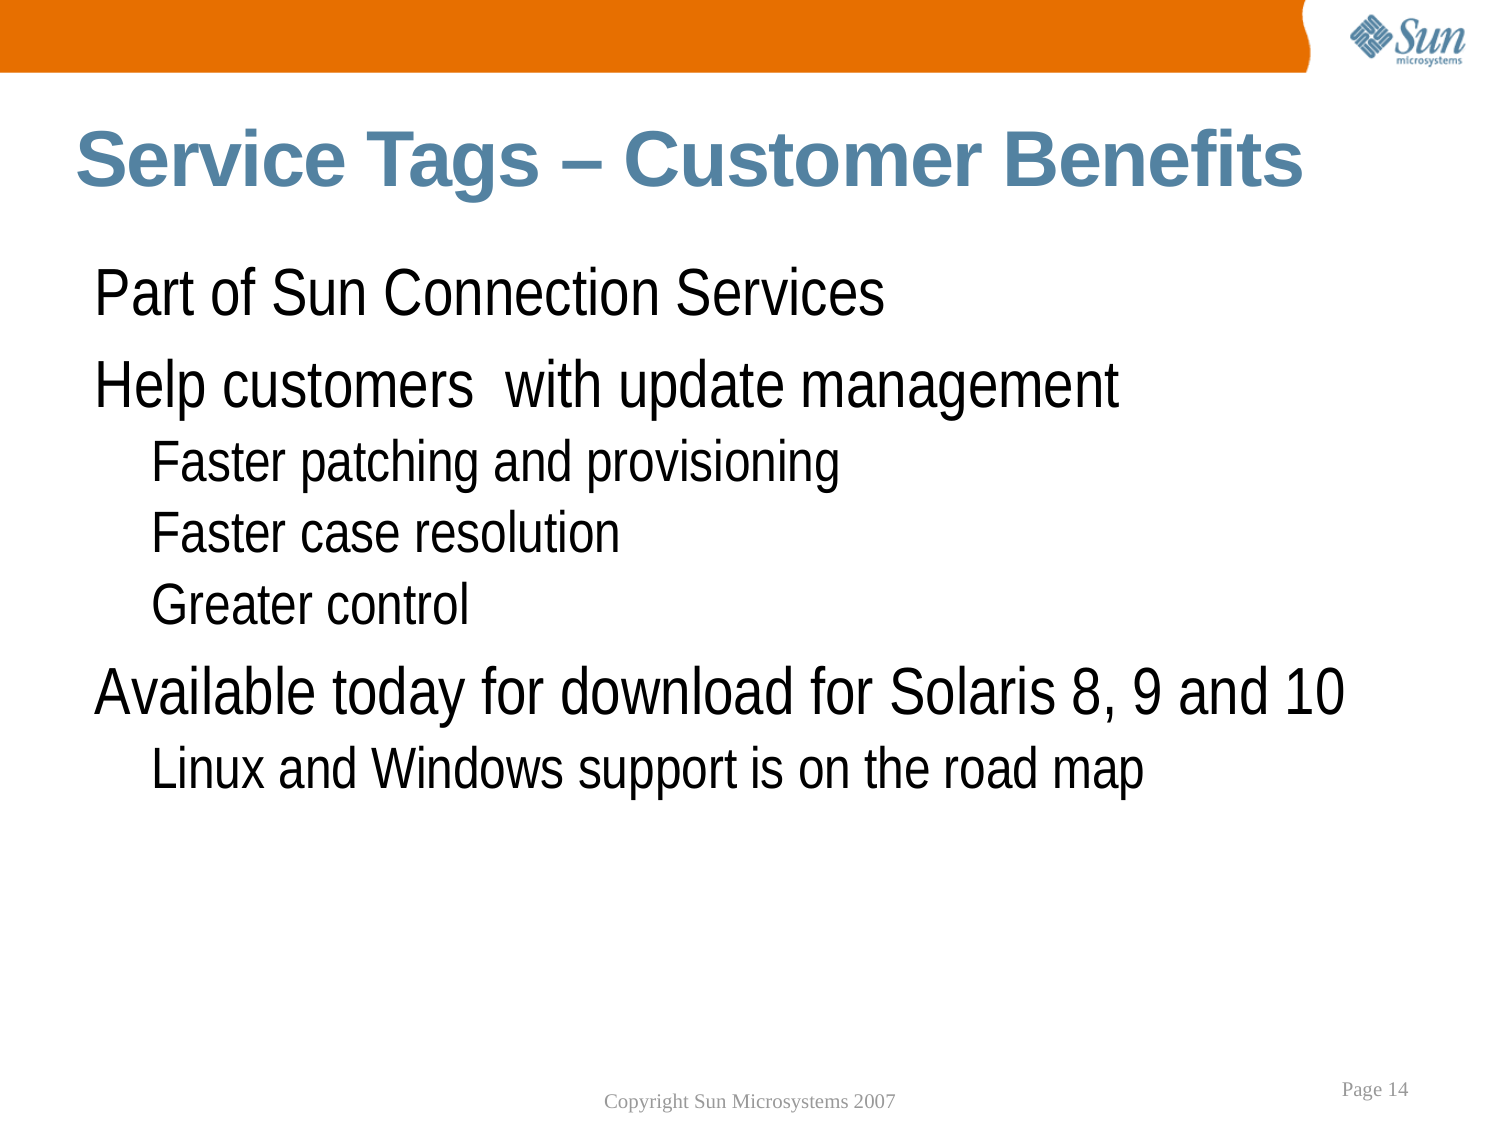

# Service Tags – Customer Benefits
Part of Sun Connection Services
Help customers with update management
Faster patching and provisioning
Faster case resolution
Greater control
Available today for download for Solaris 8, 9 and 10
Linux and Windows support is on the road map